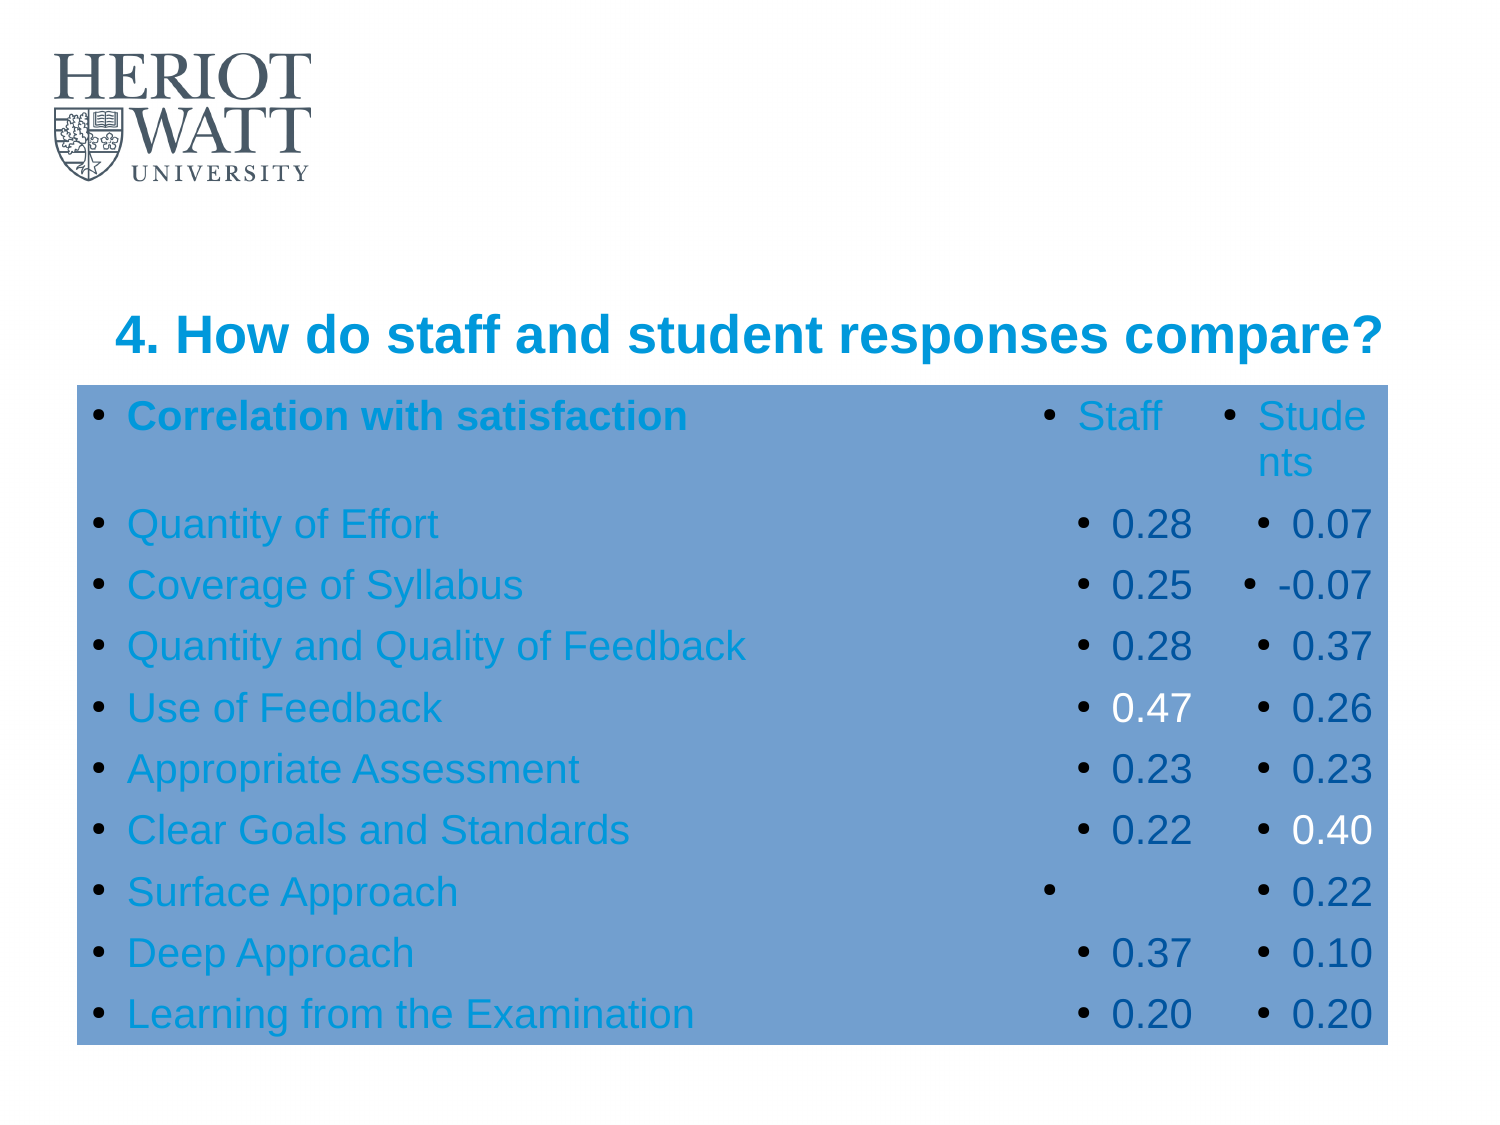

# 4. How do staff and student responses compare?
| Correlation with satisfaction | Staff | Students |
| --- | --- | --- |
| Quantity of Effort | 0.28 | 0.07 |
| Coverage of Syllabus | 0.25 | -0.07 |
| Quantity and Quality of Feedback | 0.28 | 0.37 |
| Use of Feedback | 0.47 | 0.26 |
| Appropriate Assessment | 0.23 | 0.23 |
| Clear Goals and Standards | 0.22 | 0.40 |
| Surface Approach | | 0.22 |
| Deep Approach | 0.37 | 0.10 |
| Learning from the Examination | 0.20 | 0.20 |